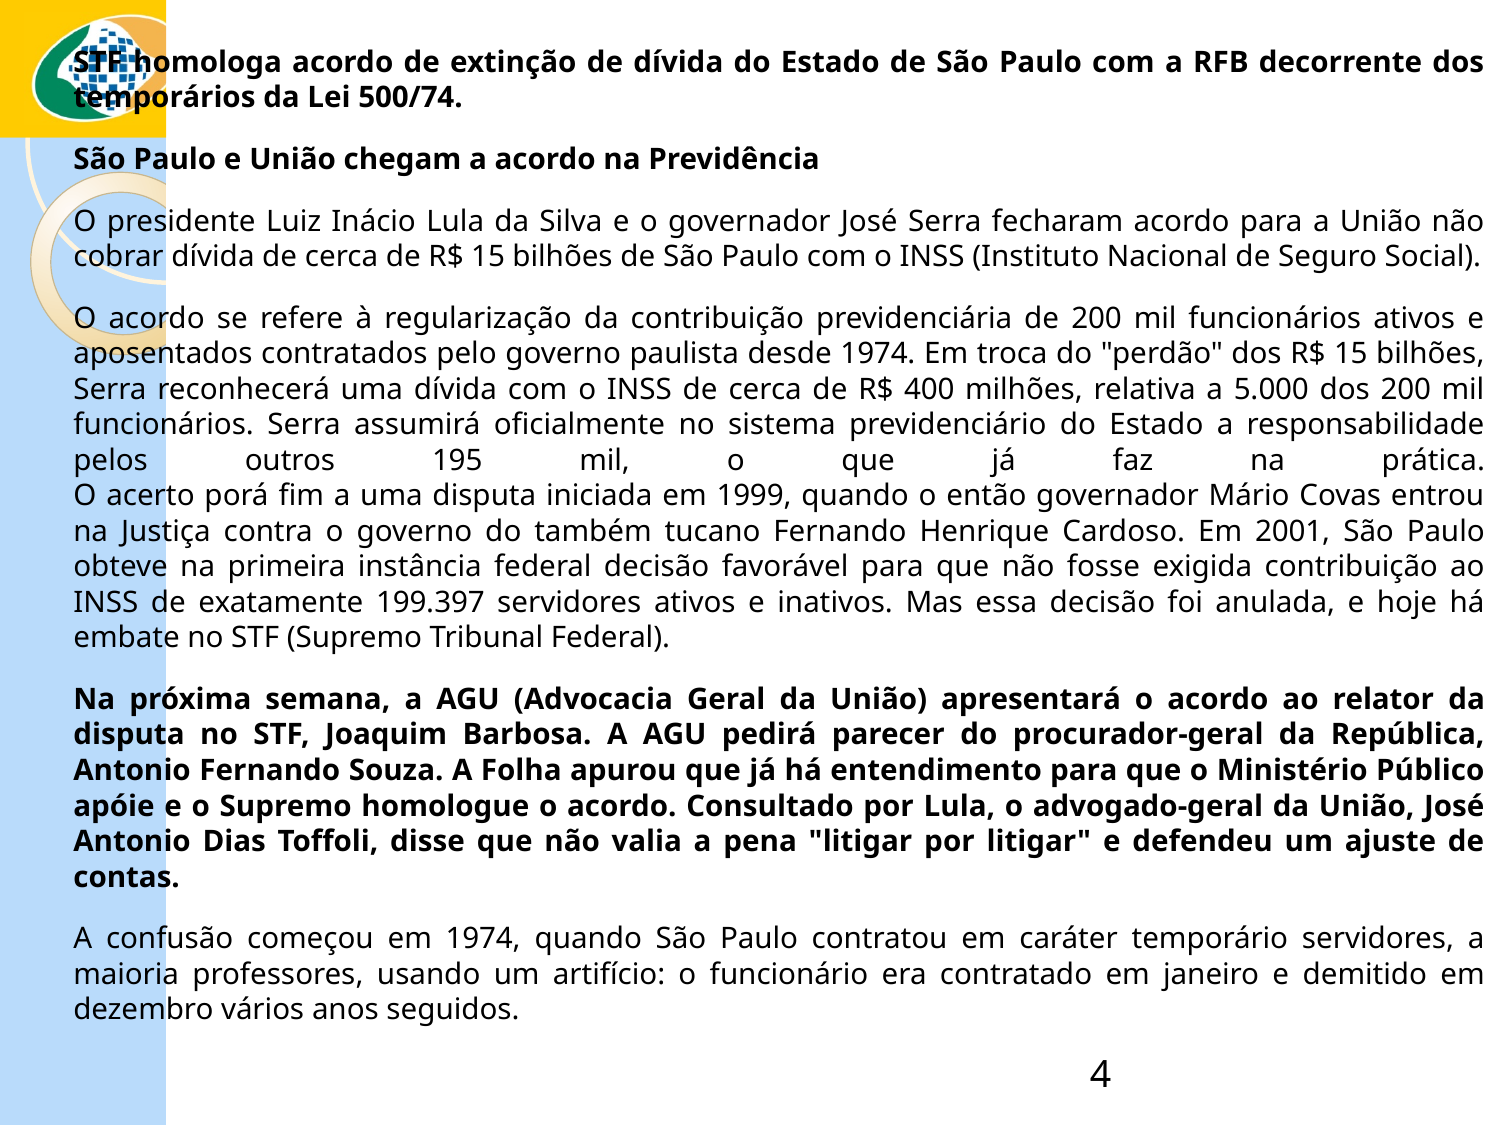

#
STF homologa acordo de extinção de dívida do Estado de São Paulo com a RFB decorrente dos temporários da Lei 500/74.
São Paulo e União chegam a acordo na Previdência
O presidente Luiz Inácio Lula da Silva e o governador José Serra fecharam acordo para a União não cobrar dívida de cerca de R$ 15 bilhões de São Paulo com o INSS (Instituto Nacional de Seguro Social).
O acordo se refere à regularização da contribuição previdenciária de 200 mil funcionários ativos e aposentados contratados pelo governo paulista desde 1974. Em troca do "perdão" dos R$ 15 bilhões, Serra reconhecerá uma dívida com o INSS de cerca de R$ 400 milhões, relativa a 5.000 dos 200 mil funcionários. Serra assumirá oficialmente no sistema previdenciário do Estado a responsabilidade pelos outros 195 mil, o que já faz na prática.
O acerto porá fim a uma disputa iniciada em 1999, quando o então governador Mário Covas entrou na Justiça contra o governo do também tucano Fernando Henrique Cardoso. Em 2001, São Paulo obteve na primeira instância federal decisão favorável para que não fosse exigida contribuição ao INSS de exatamente 199.397 servidores ativos e inativos. Mas essa decisão foi anulada, e hoje há embate no STF (Supremo Tribunal Federal).
Na próxima semana, a AGU (Advocacia Geral da União) apresentará o acordo ao relator da disputa no STF, Joaquim Barbosa. A AGU pedirá parecer do procurador-geral da República, Antonio Fernando Souza. A Folha apurou que já há entendimento para que o Ministério Público apóie e o Supremo homologue o acordo. Consultado por Lula, o advogado-geral da União, José Antonio Dias Toffoli, disse que não valia a pena "litigar por litigar" e defendeu um ajuste de contas.
A confusão começou em 1974, quando São Paulo contratou em caráter temporário servidores, a maioria professores, usando um artifício: o funcionário era contratado em janeiro e demitido em dezembro vários anos seguidos.